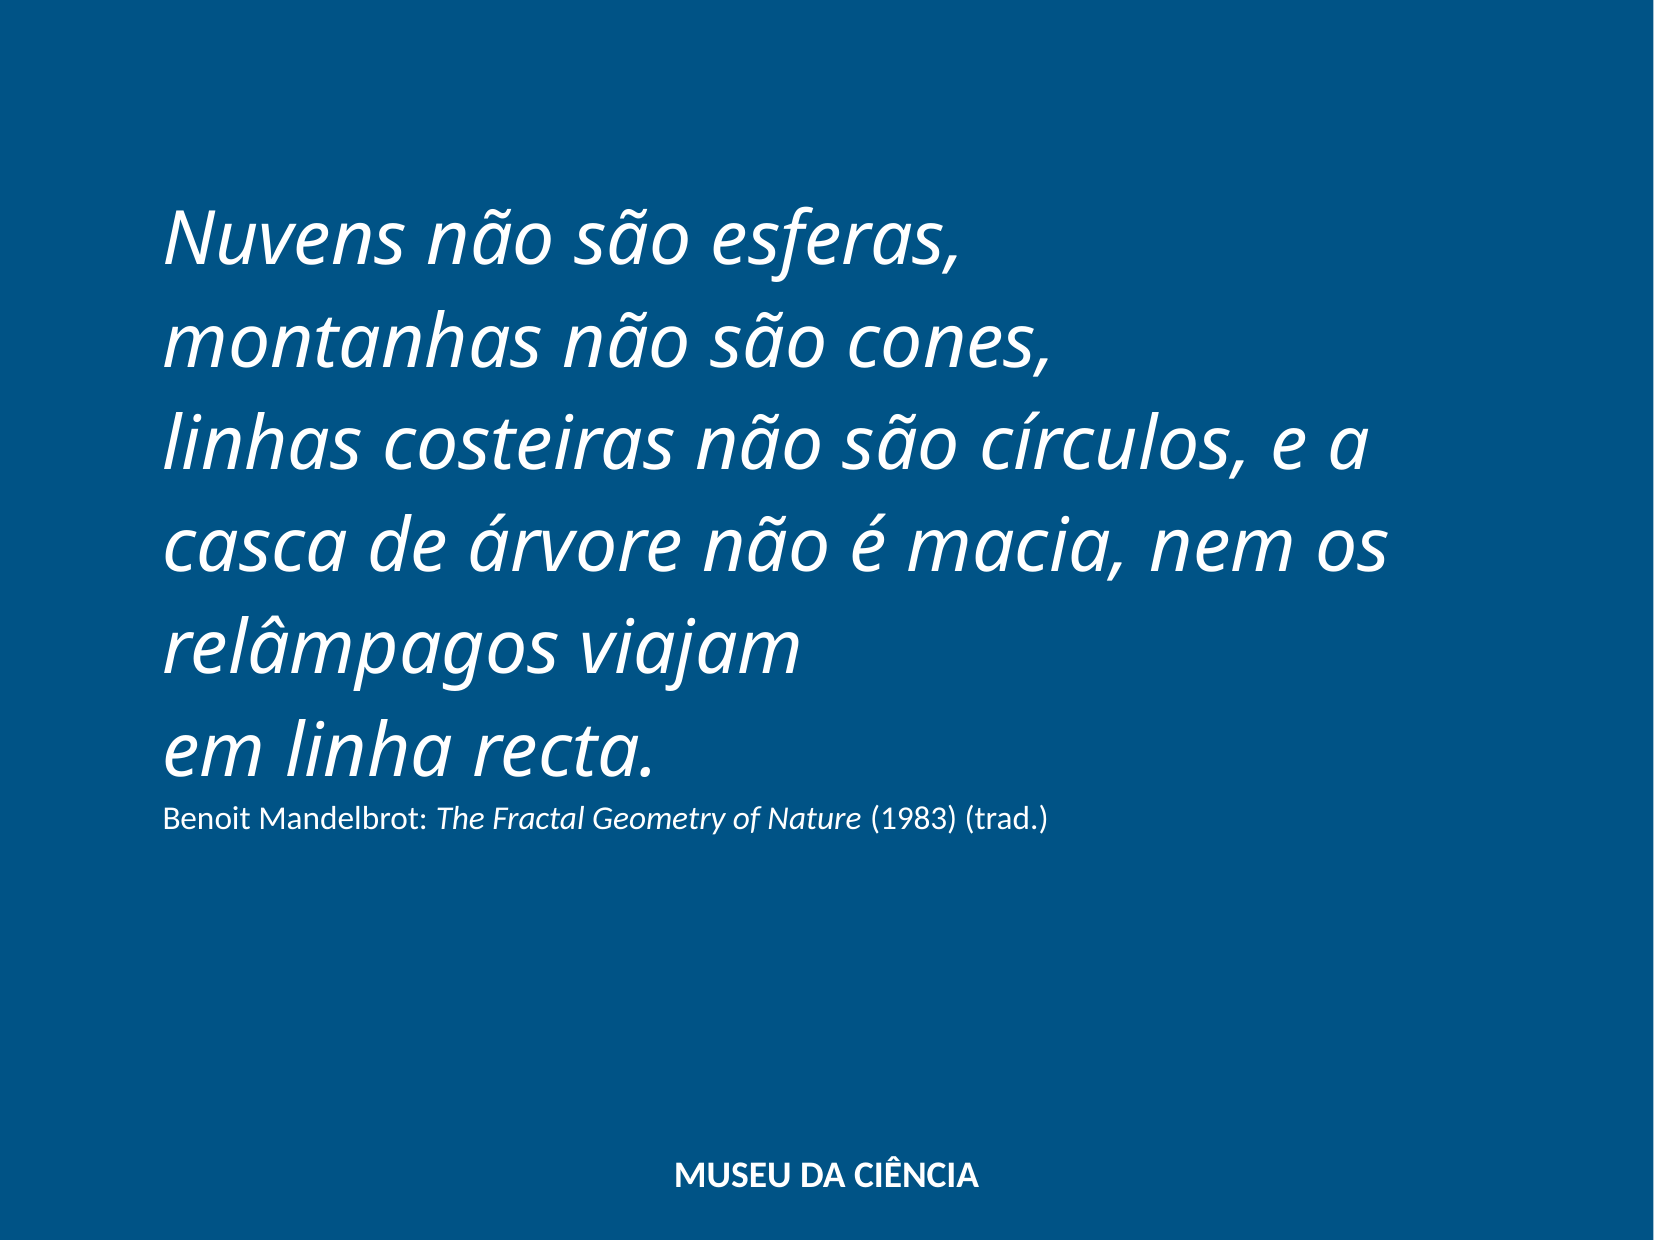

Nuvens não são esferas,
montanhas não são cones,
linhas costeiras não são círculos, e a casca de árvore não é macia, nem os relâmpagos viajam
em linha recta.
Benoit Mandelbrot: The Fractal Geometry of Nature (1983) (trad.)
MUSEU DA CIÊNCIA